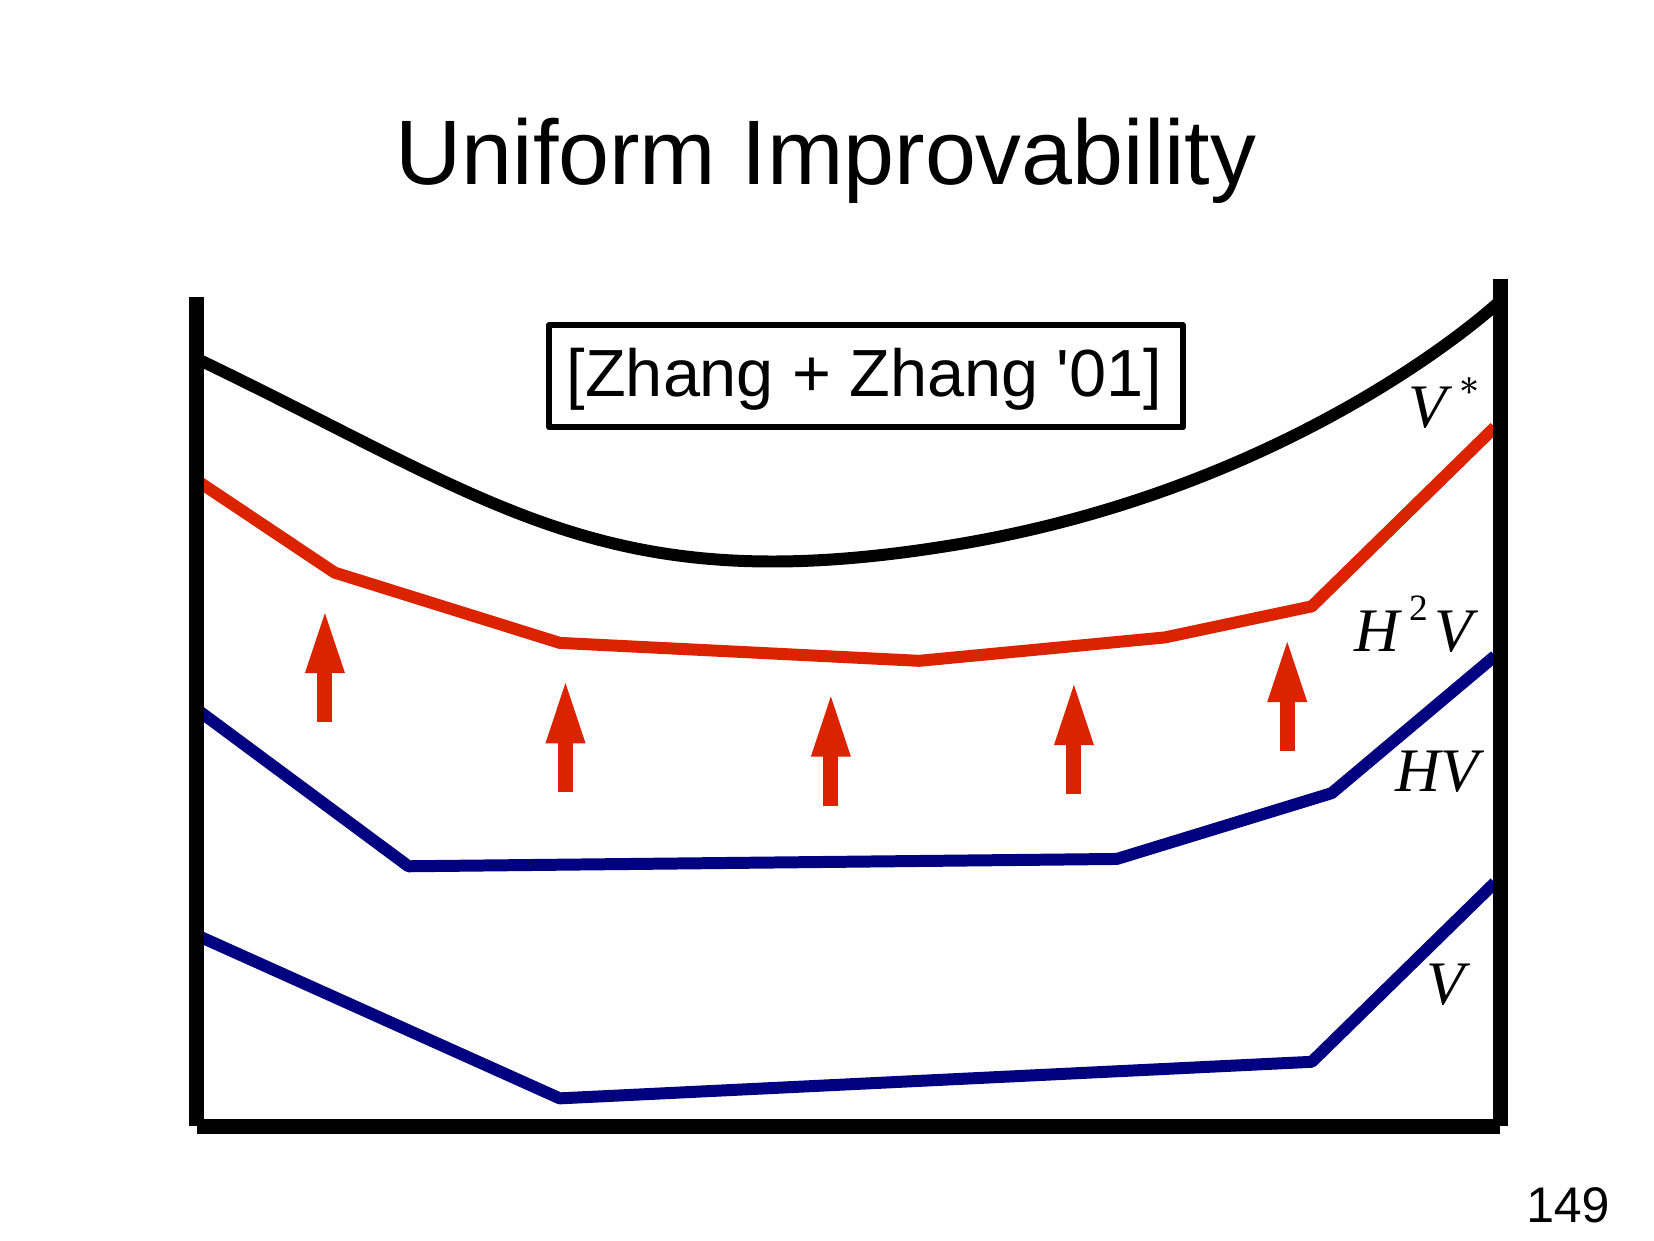

# Uniform Improvability
[Zhang + Zhang '01]